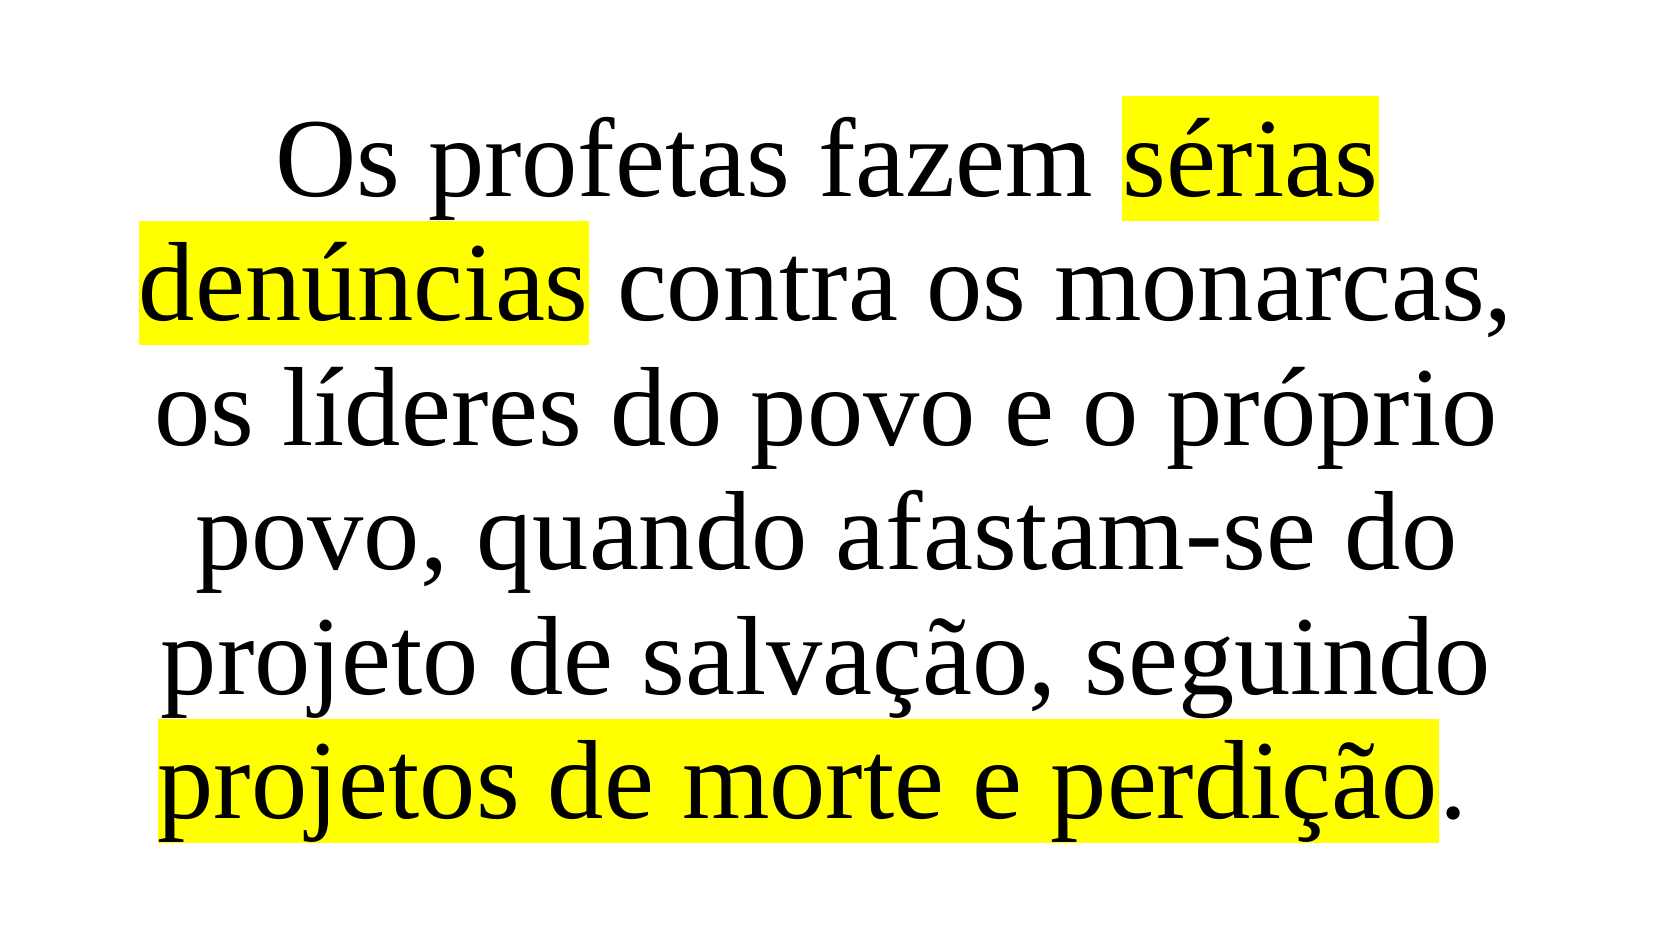

Os profetas fazem sérias denúncias contra os monarcas, os líderes do povo e o próprio povo, quando afastam-se do projeto de salvação, seguindo projetos de morte e perdição.